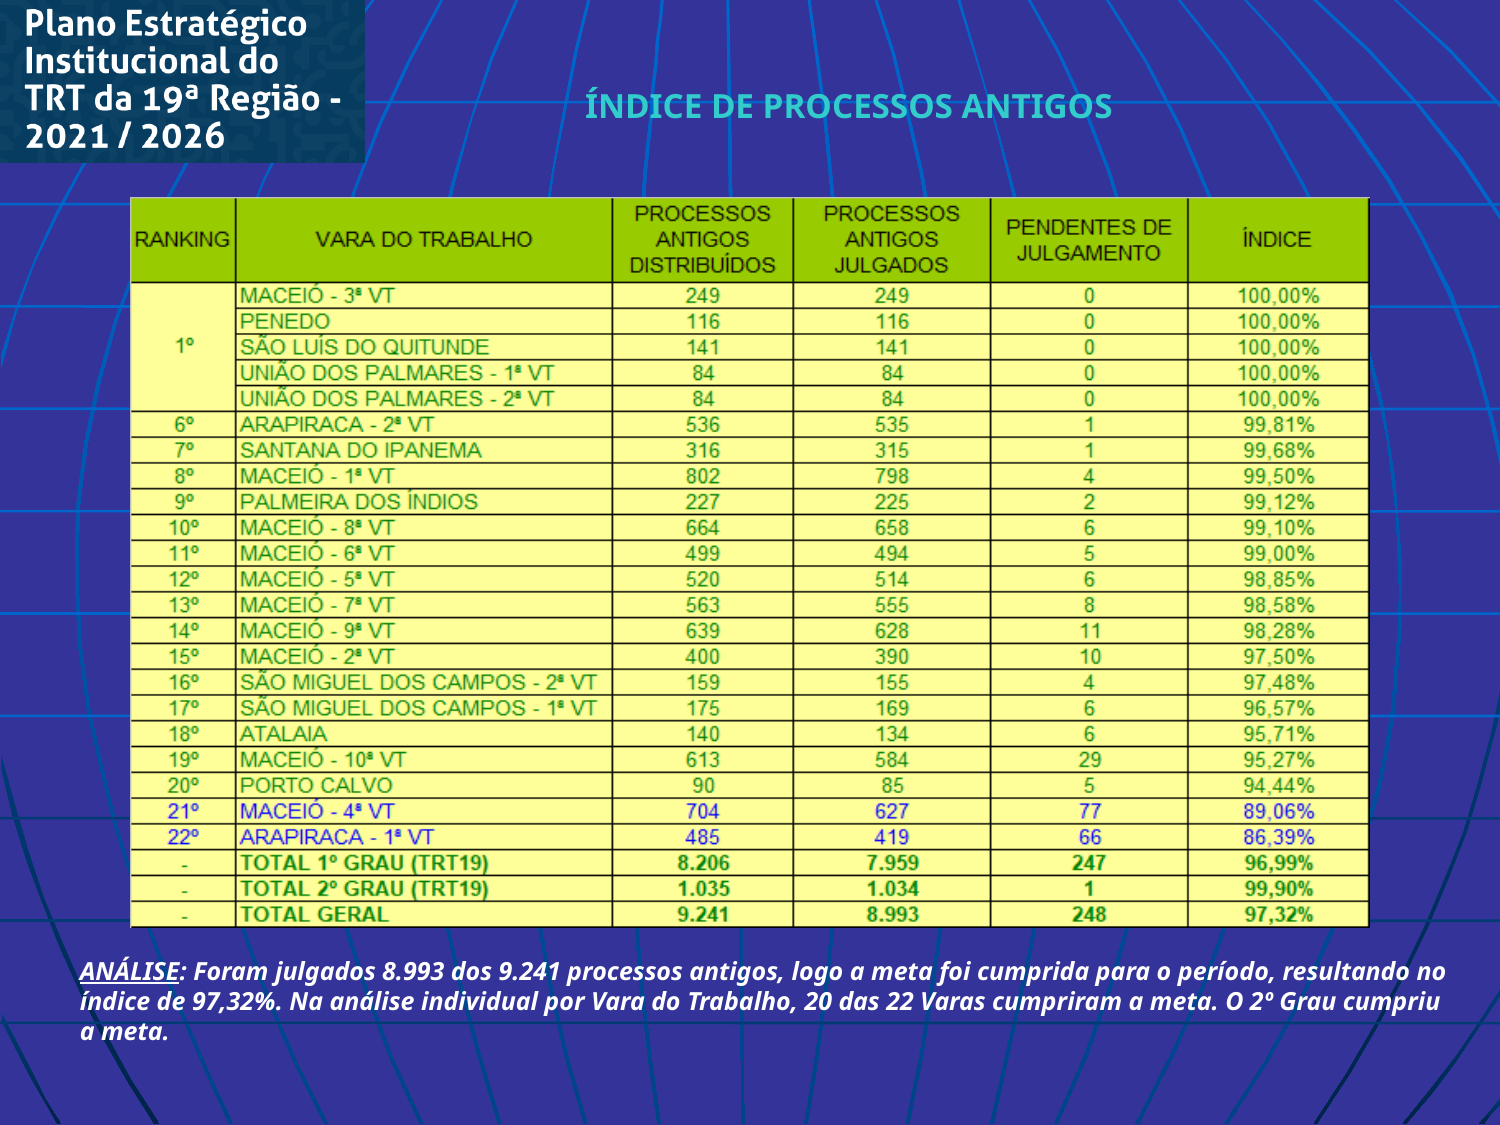

ÍNDICE DE PROCESSOS ANTIGOS
ANÁLISE: Foram julgados 8.993 dos 9.241 processos antigos, logo a meta foi cumprida para o período, resultando no índice de 97,32%. Na análise individual por Vara do Trabalho, 20 das 22 Varas cumpriram a meta. O 2º Grau cumpriu a meta.